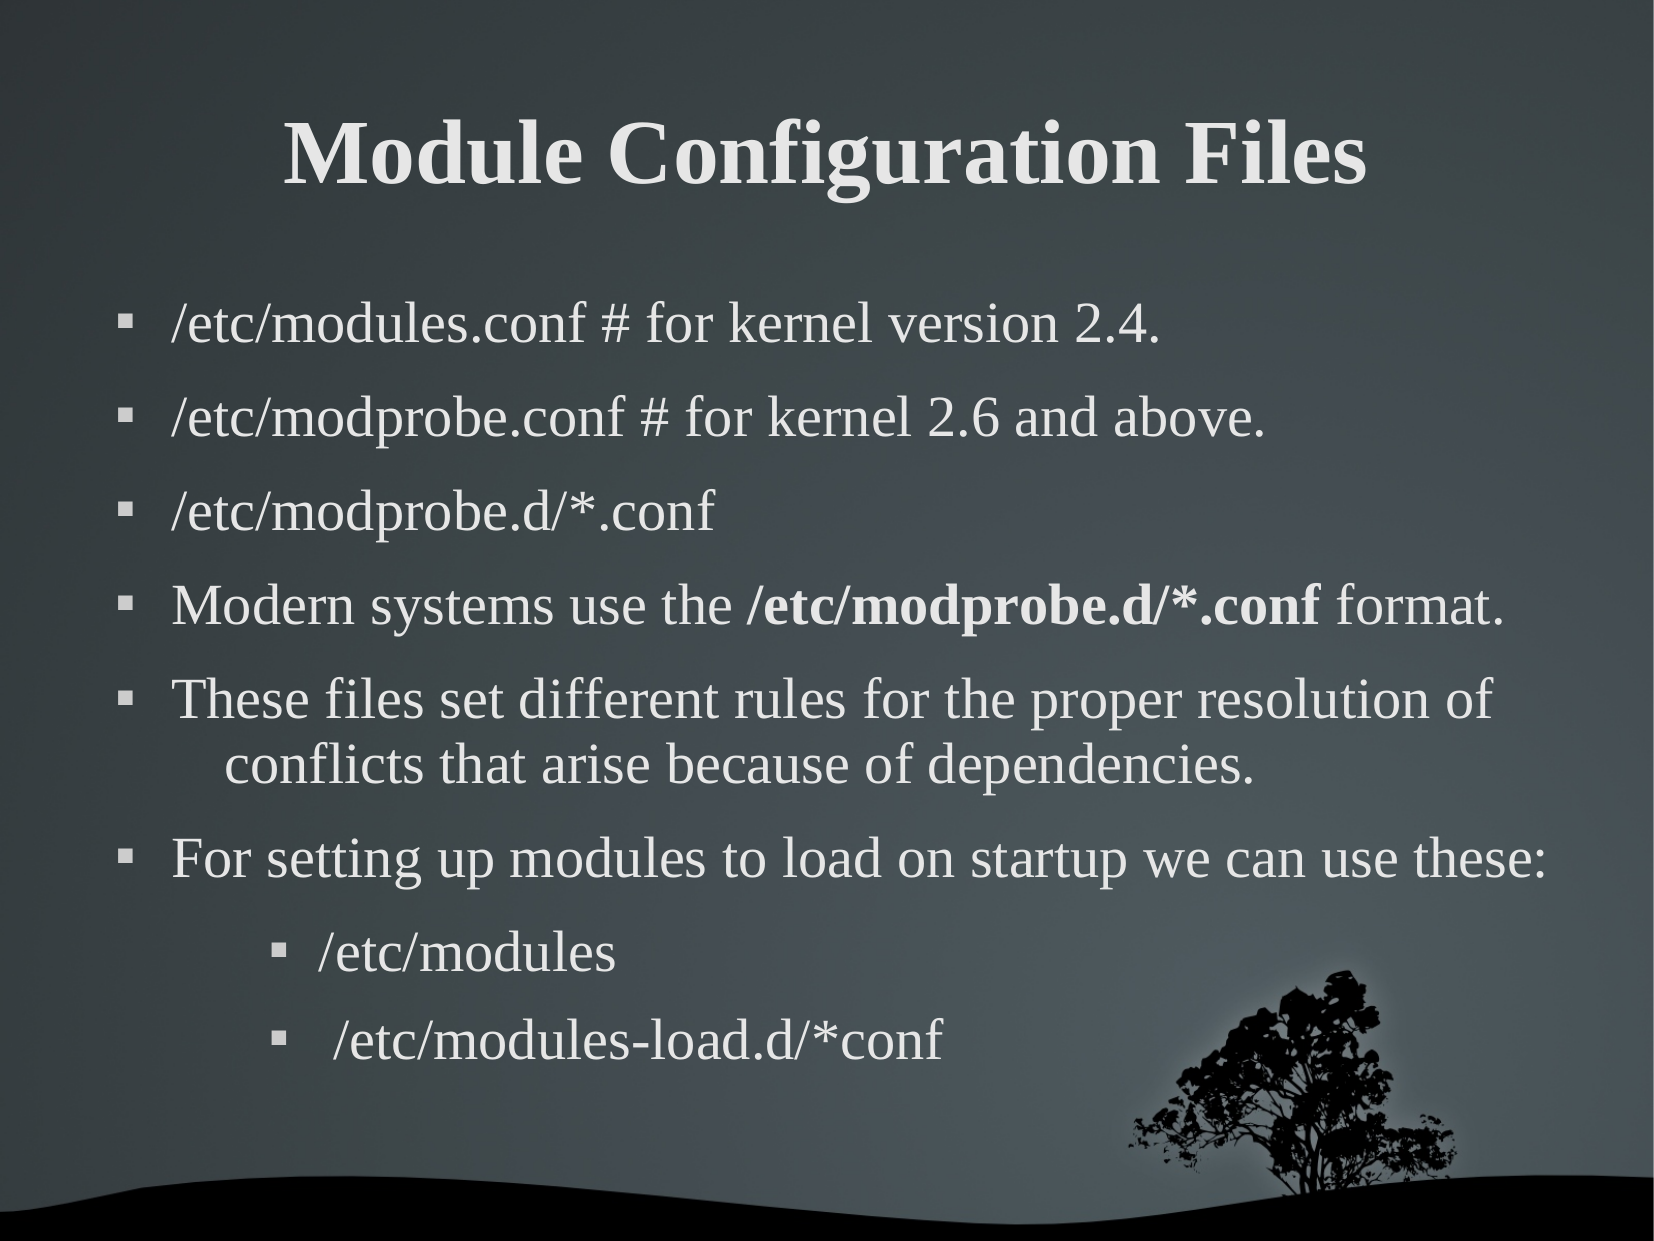

# Module Configuration Files
/etc/modules.conf # for kernel version 2.4.
/etc/modprobe.conf # for kernel 2.6 and above.
/etc/modprobe.d/*.conf
Modern systems use the /etc/modprobe.d/*.conf format.
These files set different rules for the proper resolution of conflicts that arise because of dependencies.
For setting up modules to load on startup we can use these:
/etc/modules
 /etc/modules-load.d/*conf